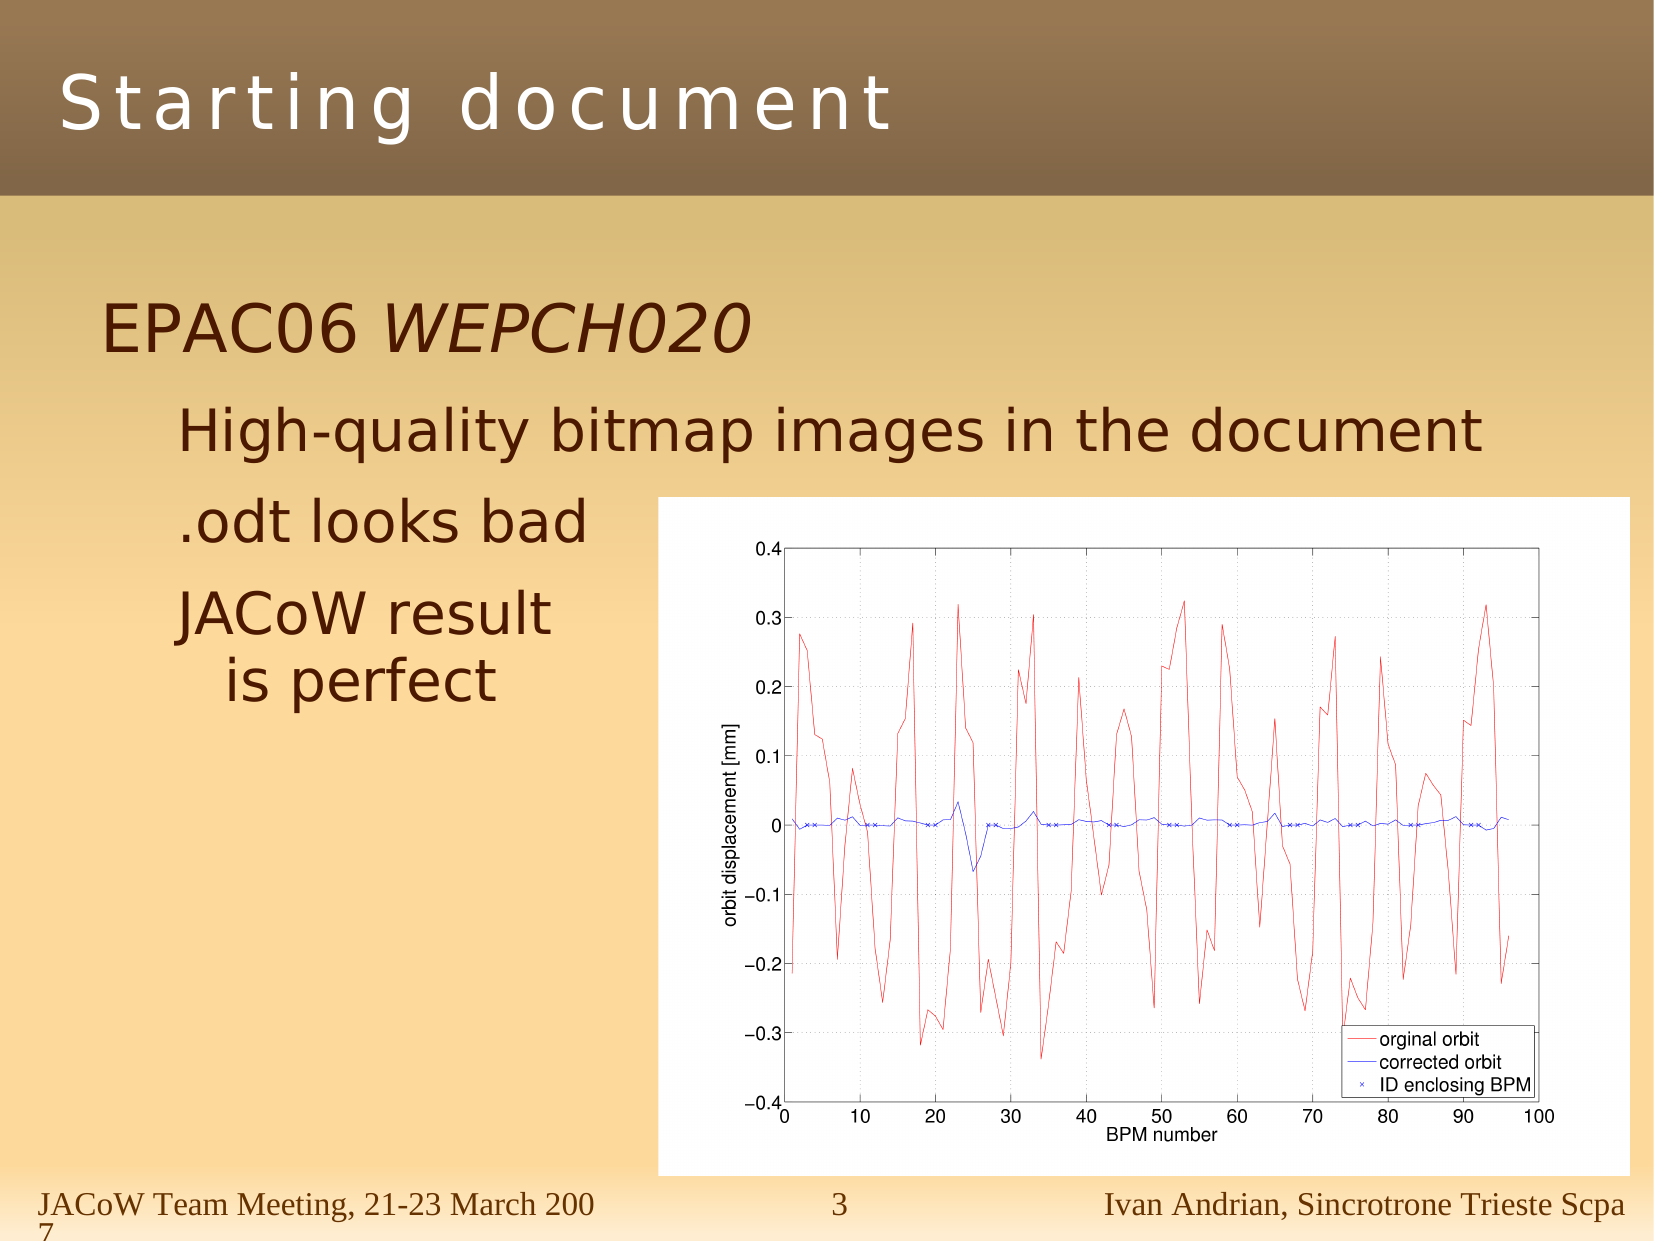

# Starting document
EPAC06 WEPCH020
High-quality bitmap images in the document
.odt looks bad
JACoW result
is perfect
JACoW Team Meeting, 21-23 March 2007
3
Ivan Andrian, Sincrotrone Trieste Scpa